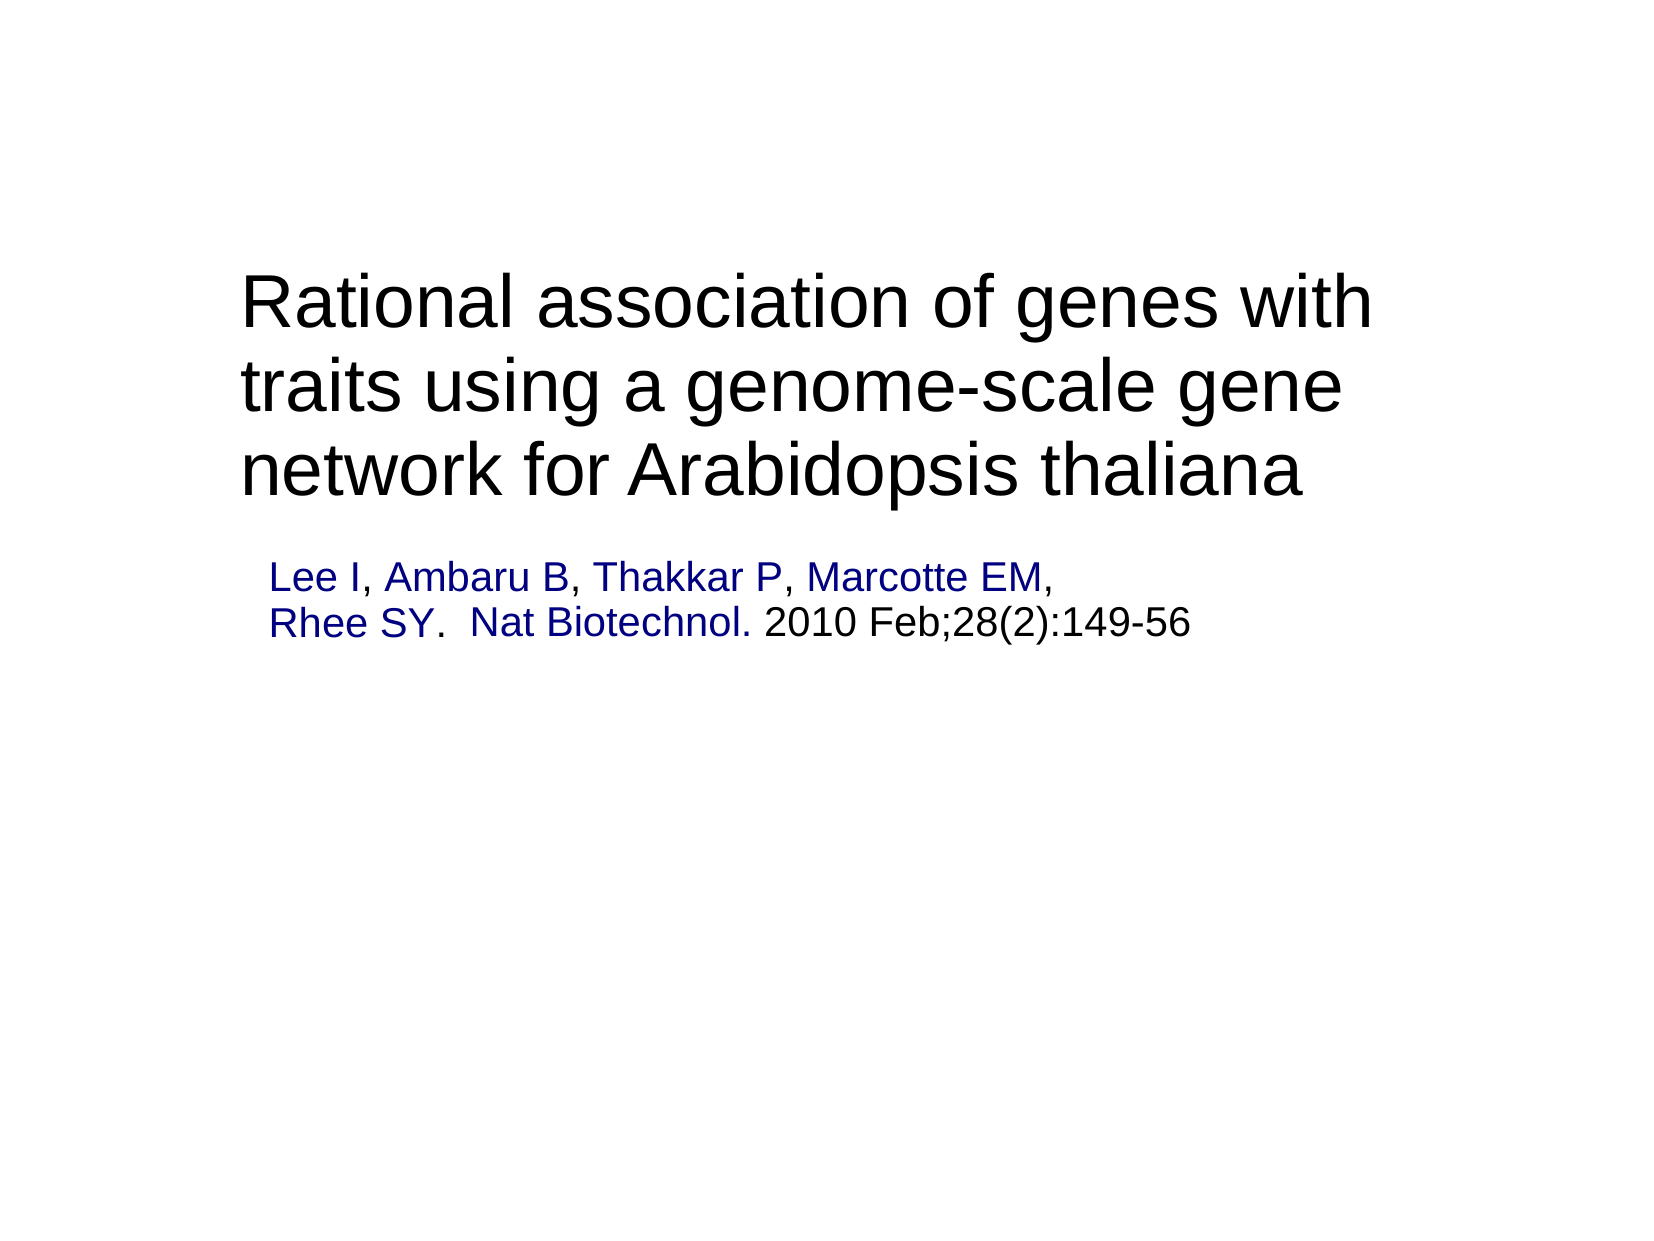

Rational association of genes with traits using a genome-scale gene network for Arabidopsis thaliana
Lee I, Ambaru B, Thakkar P, Marcotte EM, Rhee SY.
Nat Biotechnol. 2010 Feb;28(2):149-56